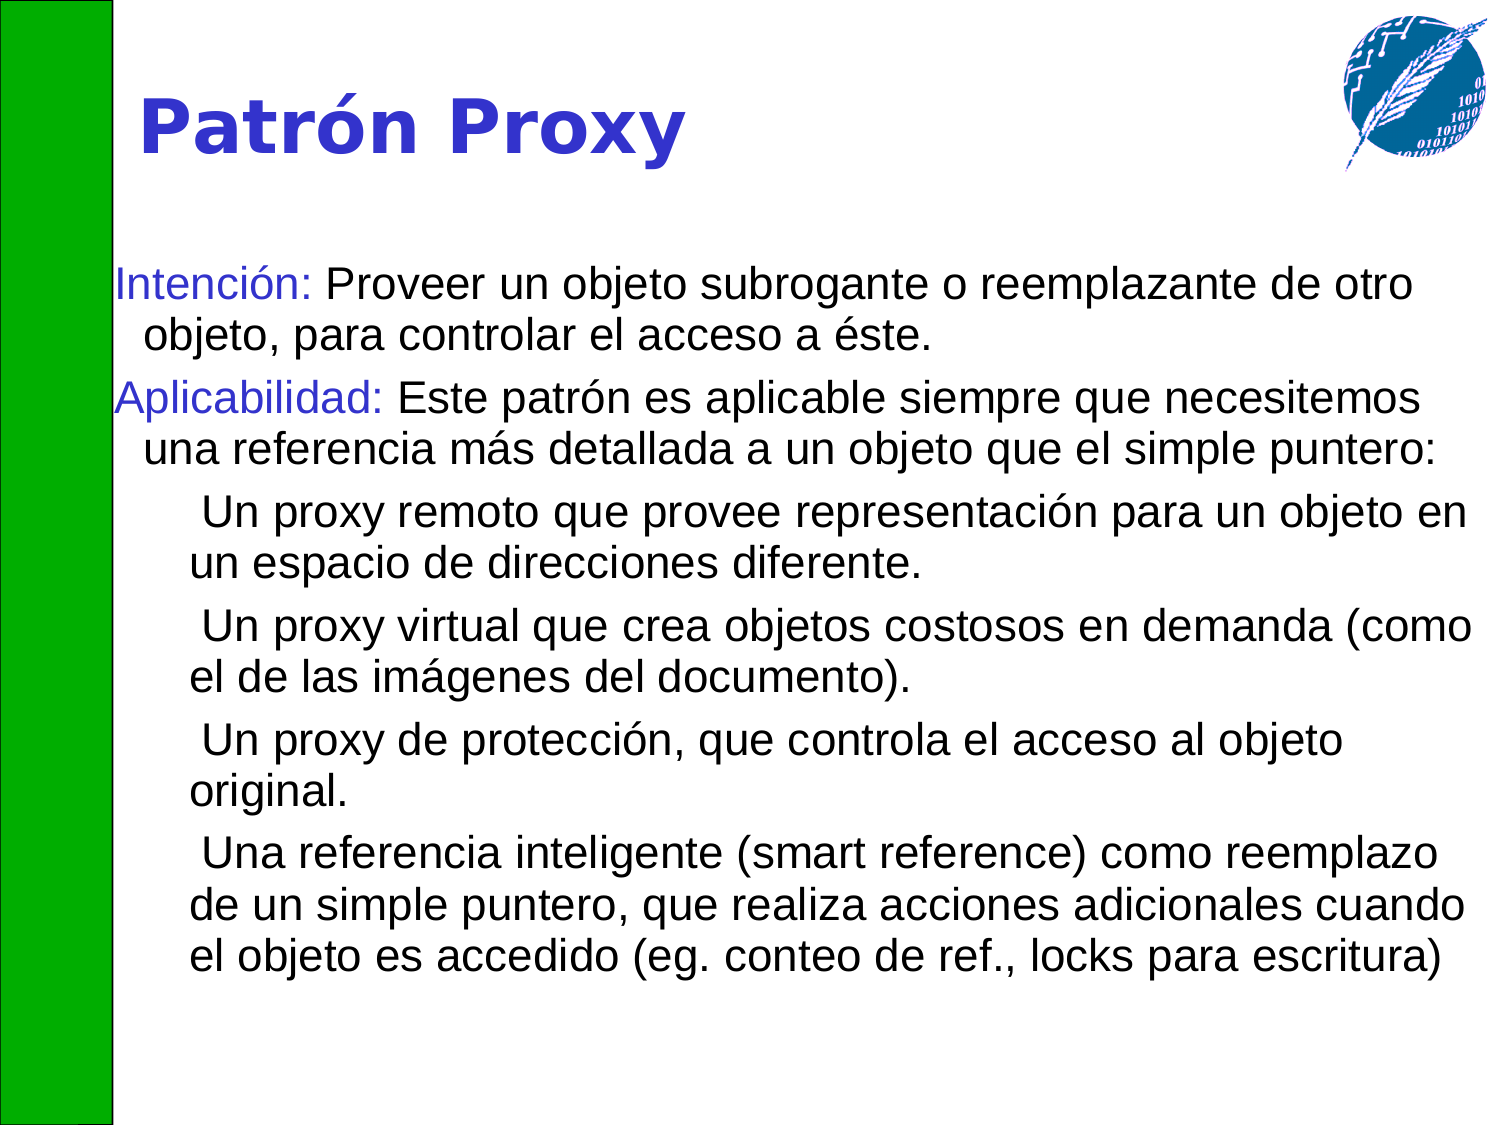

# Patrón Proxy
Intención: Proveer un objeto subrogante o reemplazante de otro objeto, para controlar el acceso a éste.
Aplicabilidad: Este patrón es aplicable siempre que necesitemos una referencia más detallada a un objeto que el simple puntero:
 Un proxy remoto que provee representación para un objeto en un espacio de direcciones diferente.
 Un proxy virtual que crea objetos costosos en demanda (como el de las imágenes del documento).
 Un proxy de protección, que controla el acceso al objeto original.
 Una referencia inteligente (smart reference) como reemplazo de un simple puntero, que realiza acciones adicionales cuando el objeto es accedido (eg. conteo de ref., locks para escritura)